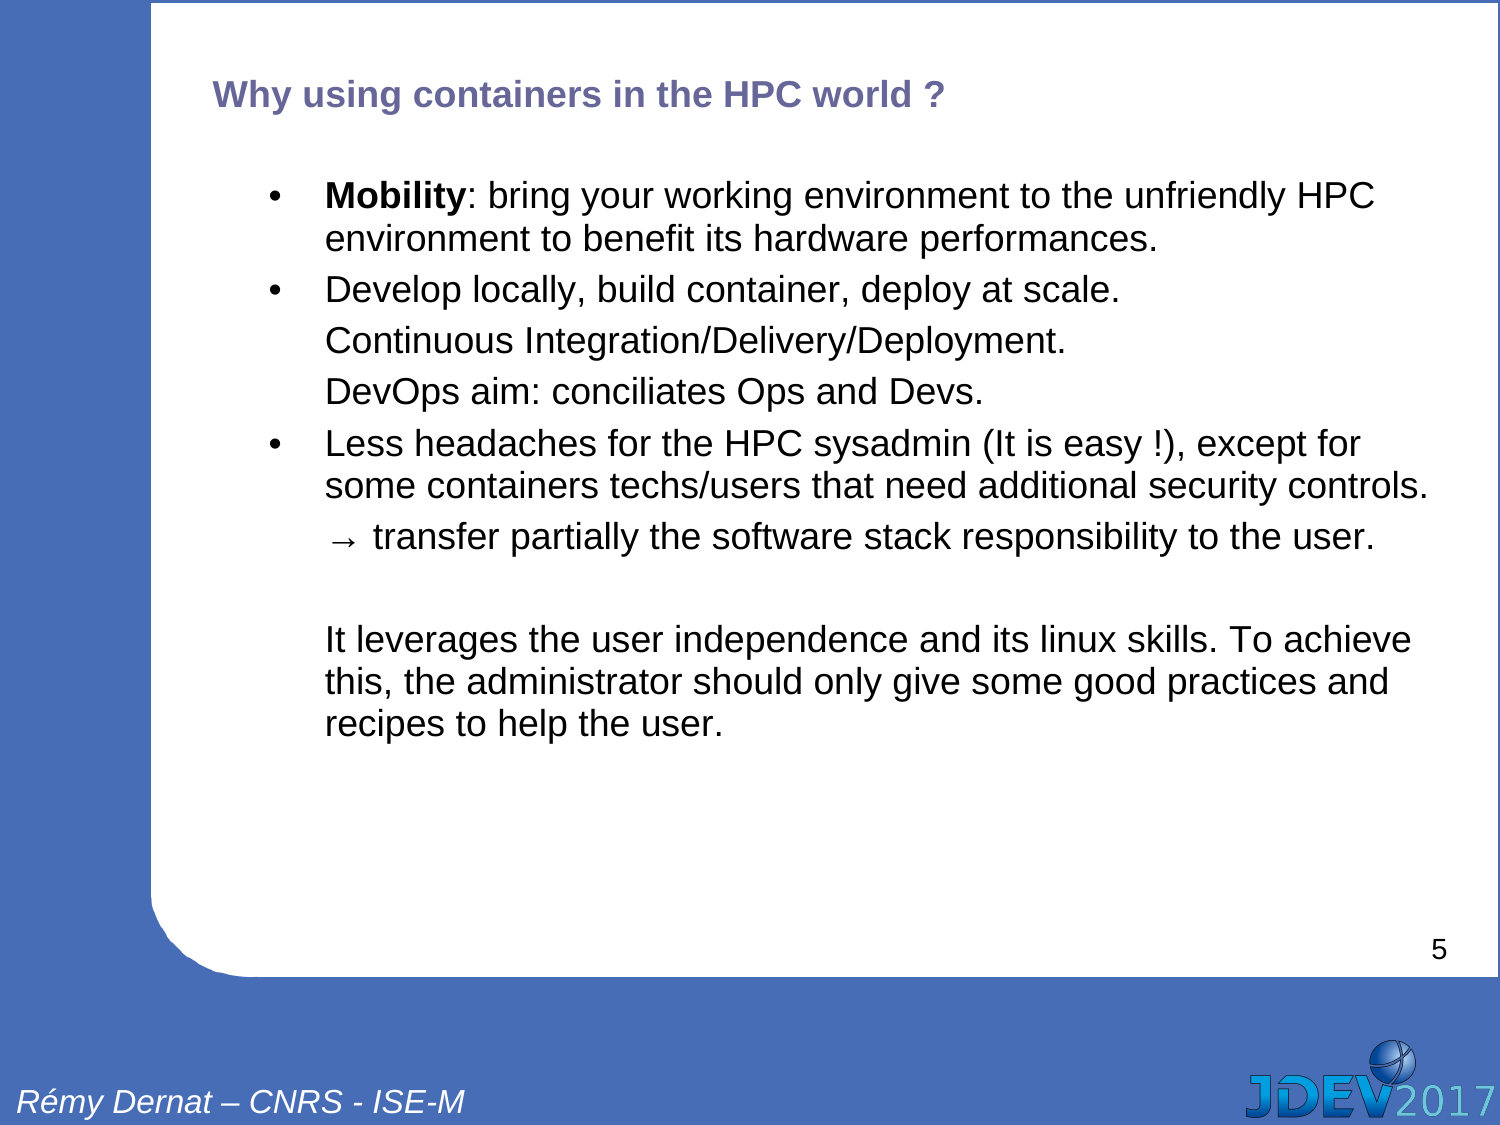

# Why using containers in the HPC world ?
Mobility: bring your working environment to the unfriendly HPC environment to benefit its hardware performances.
Develop locally, build container, deploy at scale.
Continuous Integration/Delivery/Deployment.
DevOps aim: conciliates Ops and Devs.
Less headaches for the HPC sysadmin (It is easy !), except for some containers techs/users that need additional security controls.
→ transfer partially the software stack responsibility to the user.
It leverages the user independence and its linux skills. To achieve this, the administrator should only give some good practices and recipes to help the user.
5
Rémy Dernat – CNRS - ISE-M